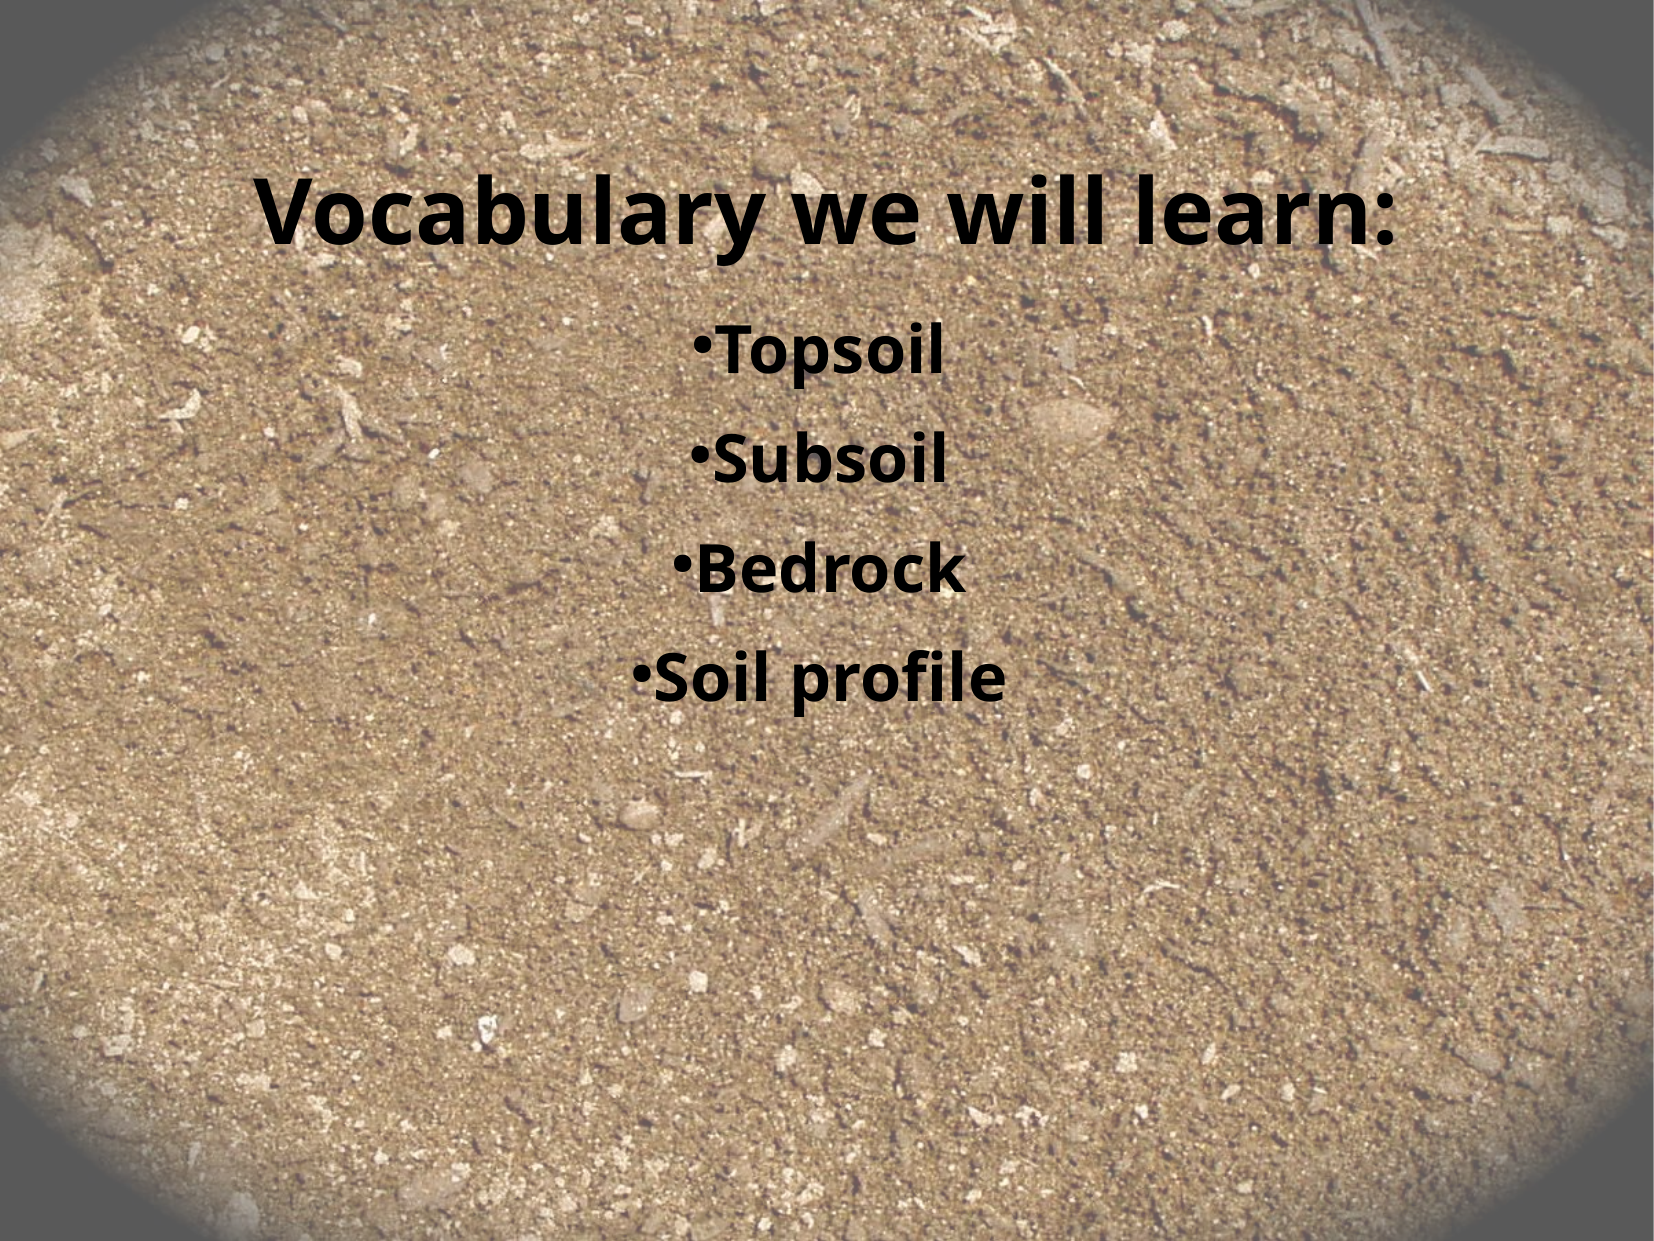

# Vocabulary we will learn:
Topsoil
Subsoil
Bedrock
Soil profile